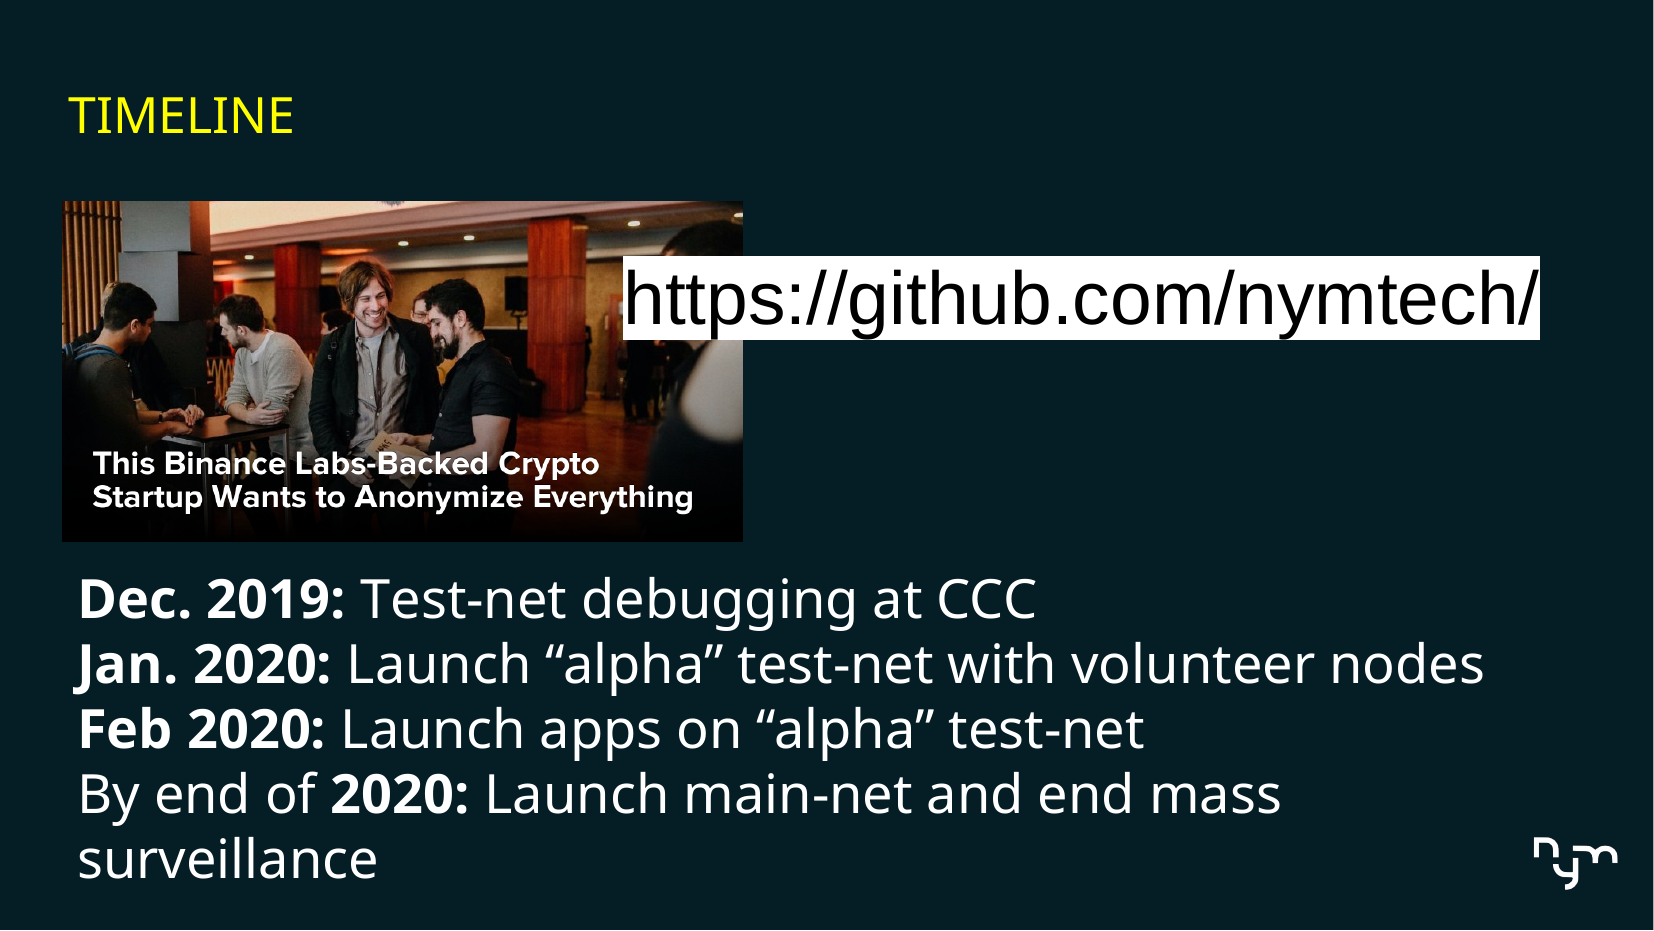

# TIMELINE
https://github.com/nymtech/
Dec. 2019: Test-net debugging at CCC
Jan. 2020: Launch “alpha” test-net with volunteer nodes
Feb 2020: Launch apps on “alpha” test-net
By end of 2020: Launch main-net and end mass surveillance